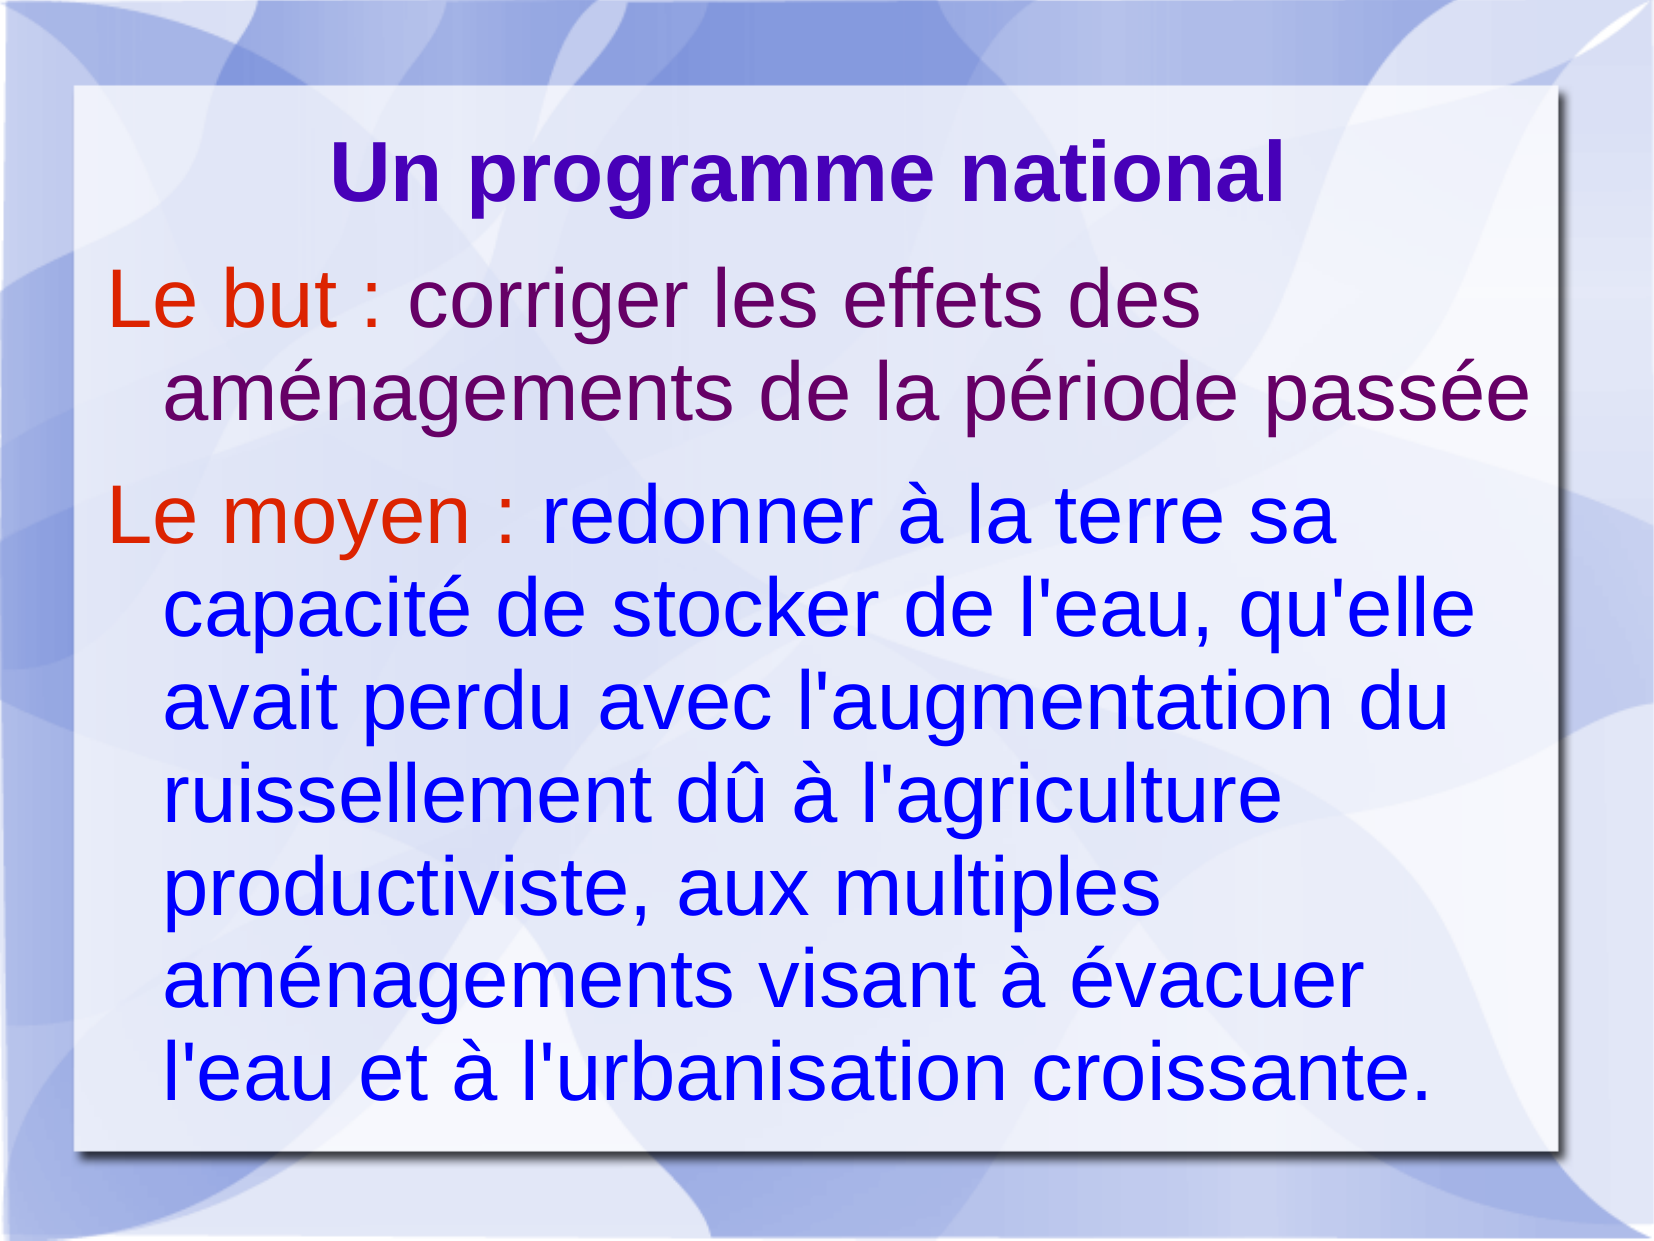

# Un programme national
Le but : corriger les effets des aménagements de la période passée
Le moyen : redonner à la terre sa capacité de stocker de l'eau, qu'elle avait perdu avec l'augmentation du ruissellement dû à l'agriculture productiviste, aux multiples aménagements visant à évacuer l'eau et à l'urbanisation croissante.